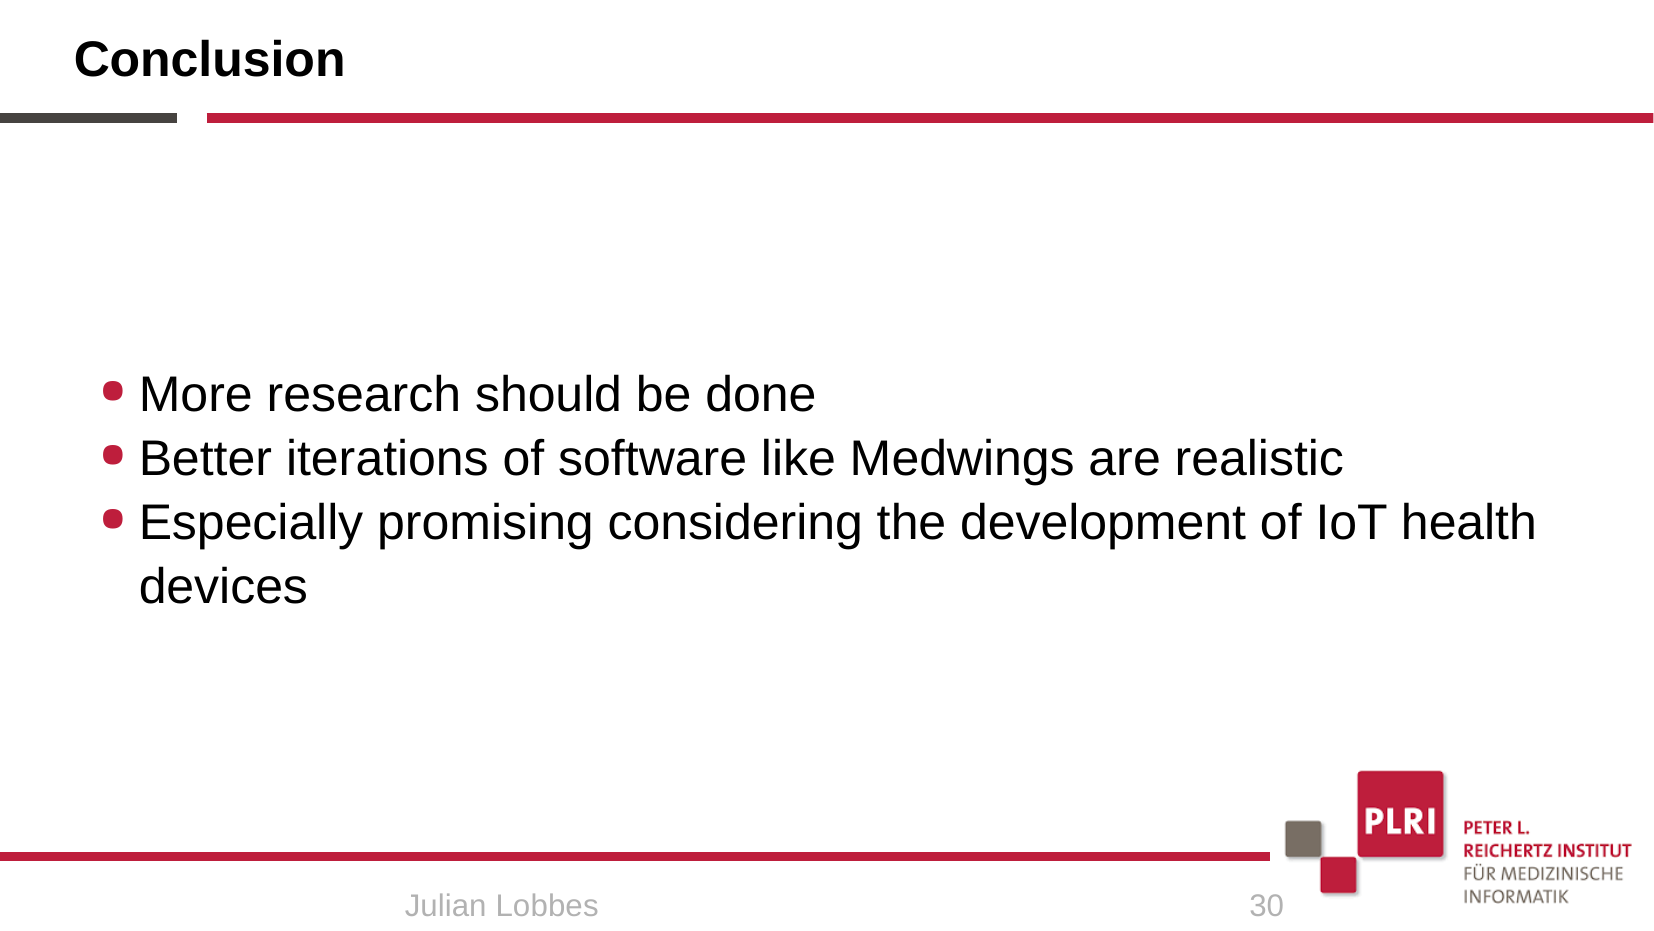

Conclusion
More research should be done
Better iterations of software like Medwings are realistic
Especially promising considering the development of IoT health devices
Julian Lobbes